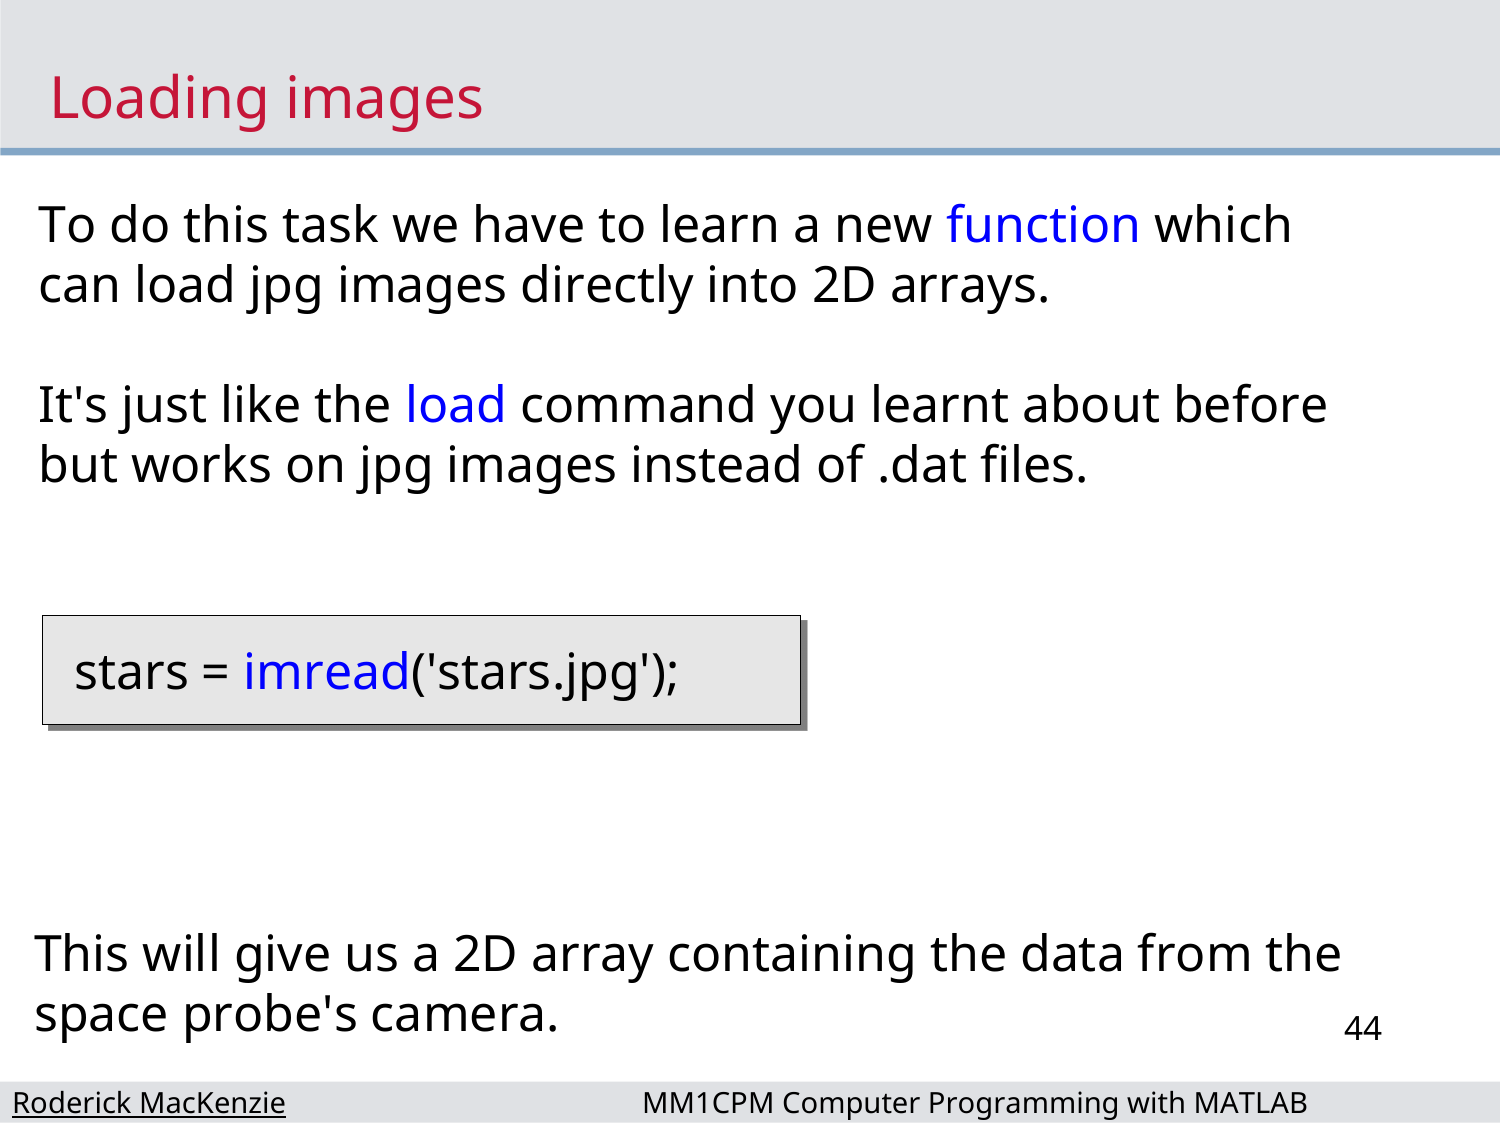

# Loading images
To do this task we have to learn a new function which can load jpg images directly into 2D arrays.
It's just like the load command you learnt about before but works on jpg images instead of .dat files.
stars = imread('stars.jpg');
This will give us a 2D array containing the data from the space probe's camera.